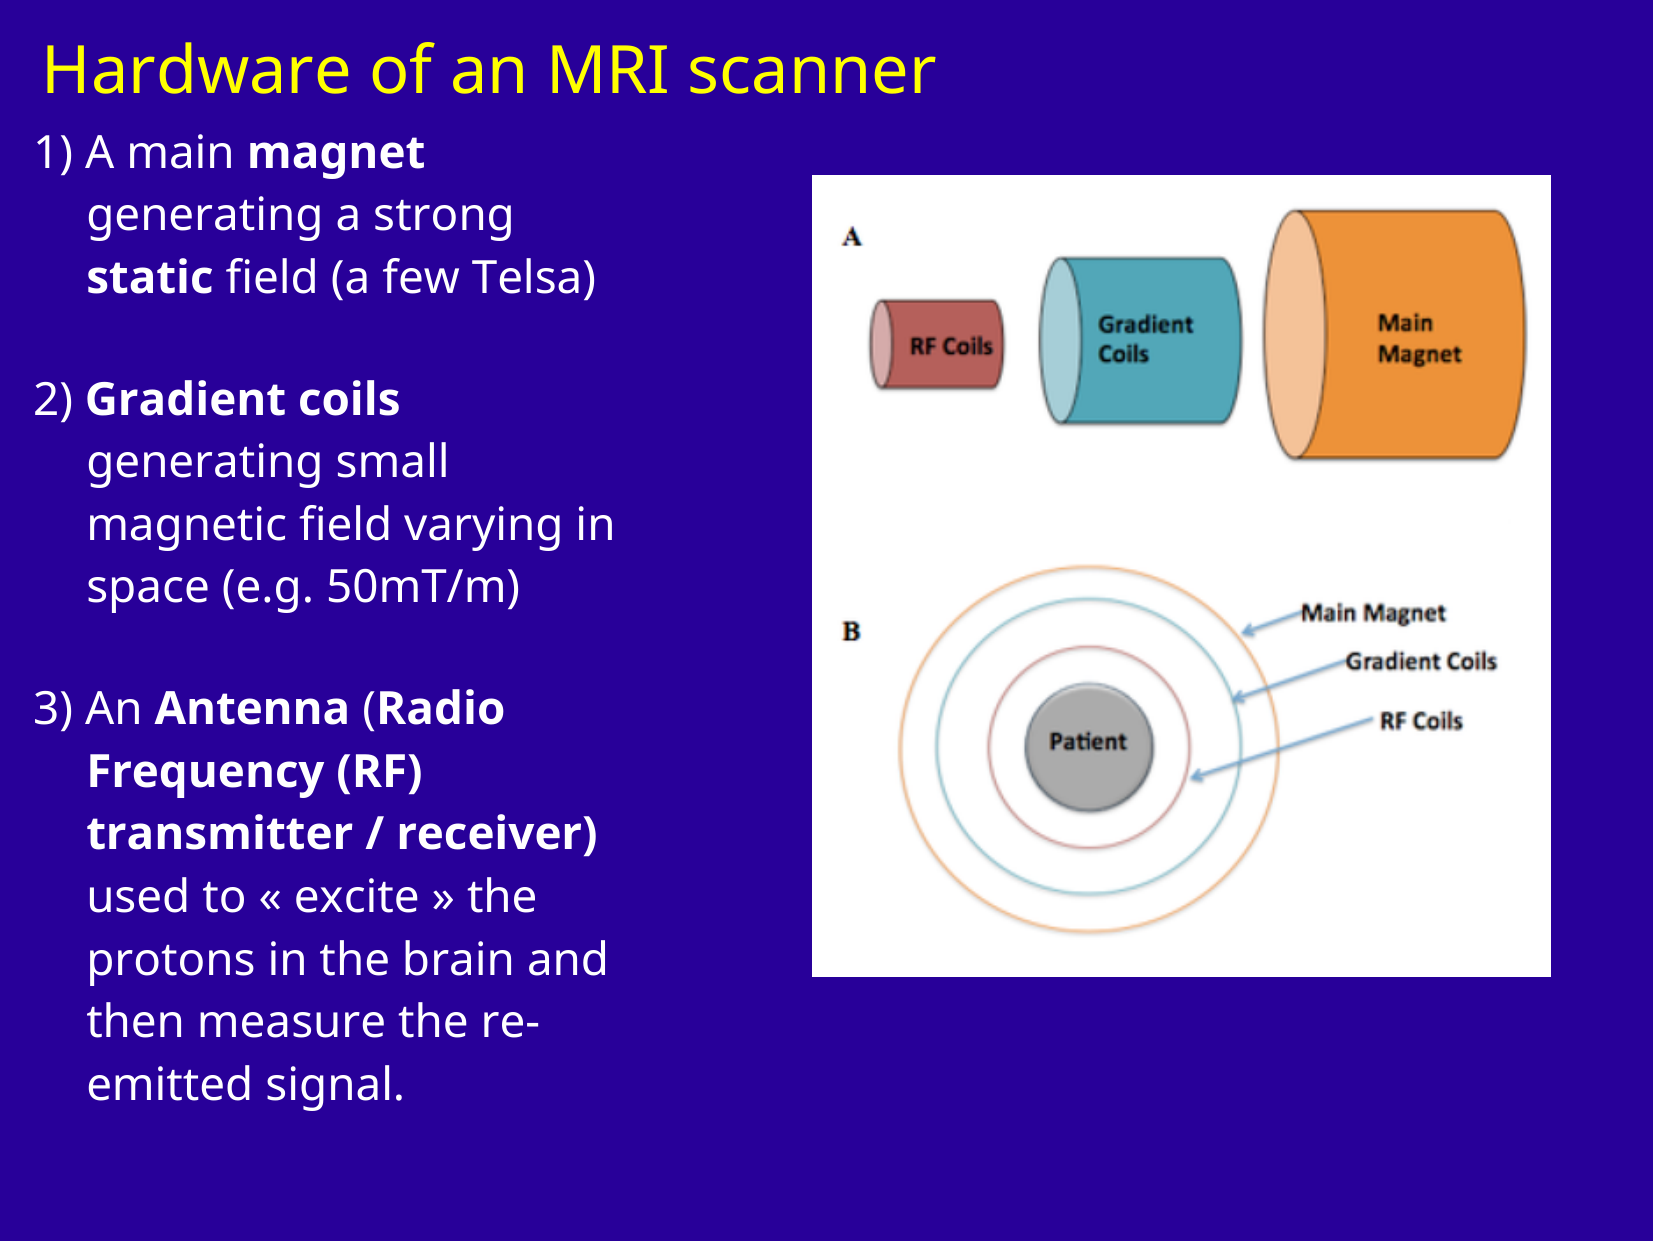

# Hardware of an MRI scanner
1) A main magnet generating a strong static field (a few Telsa)
2) Gradient coils generating small magnetic field varying in space (e.g. 50mT/m)
3) An Antenna (Radio Frequency (RF) transmitter / receiver) used to « excite » the protons in the brain and then measure the re-emitted signal.